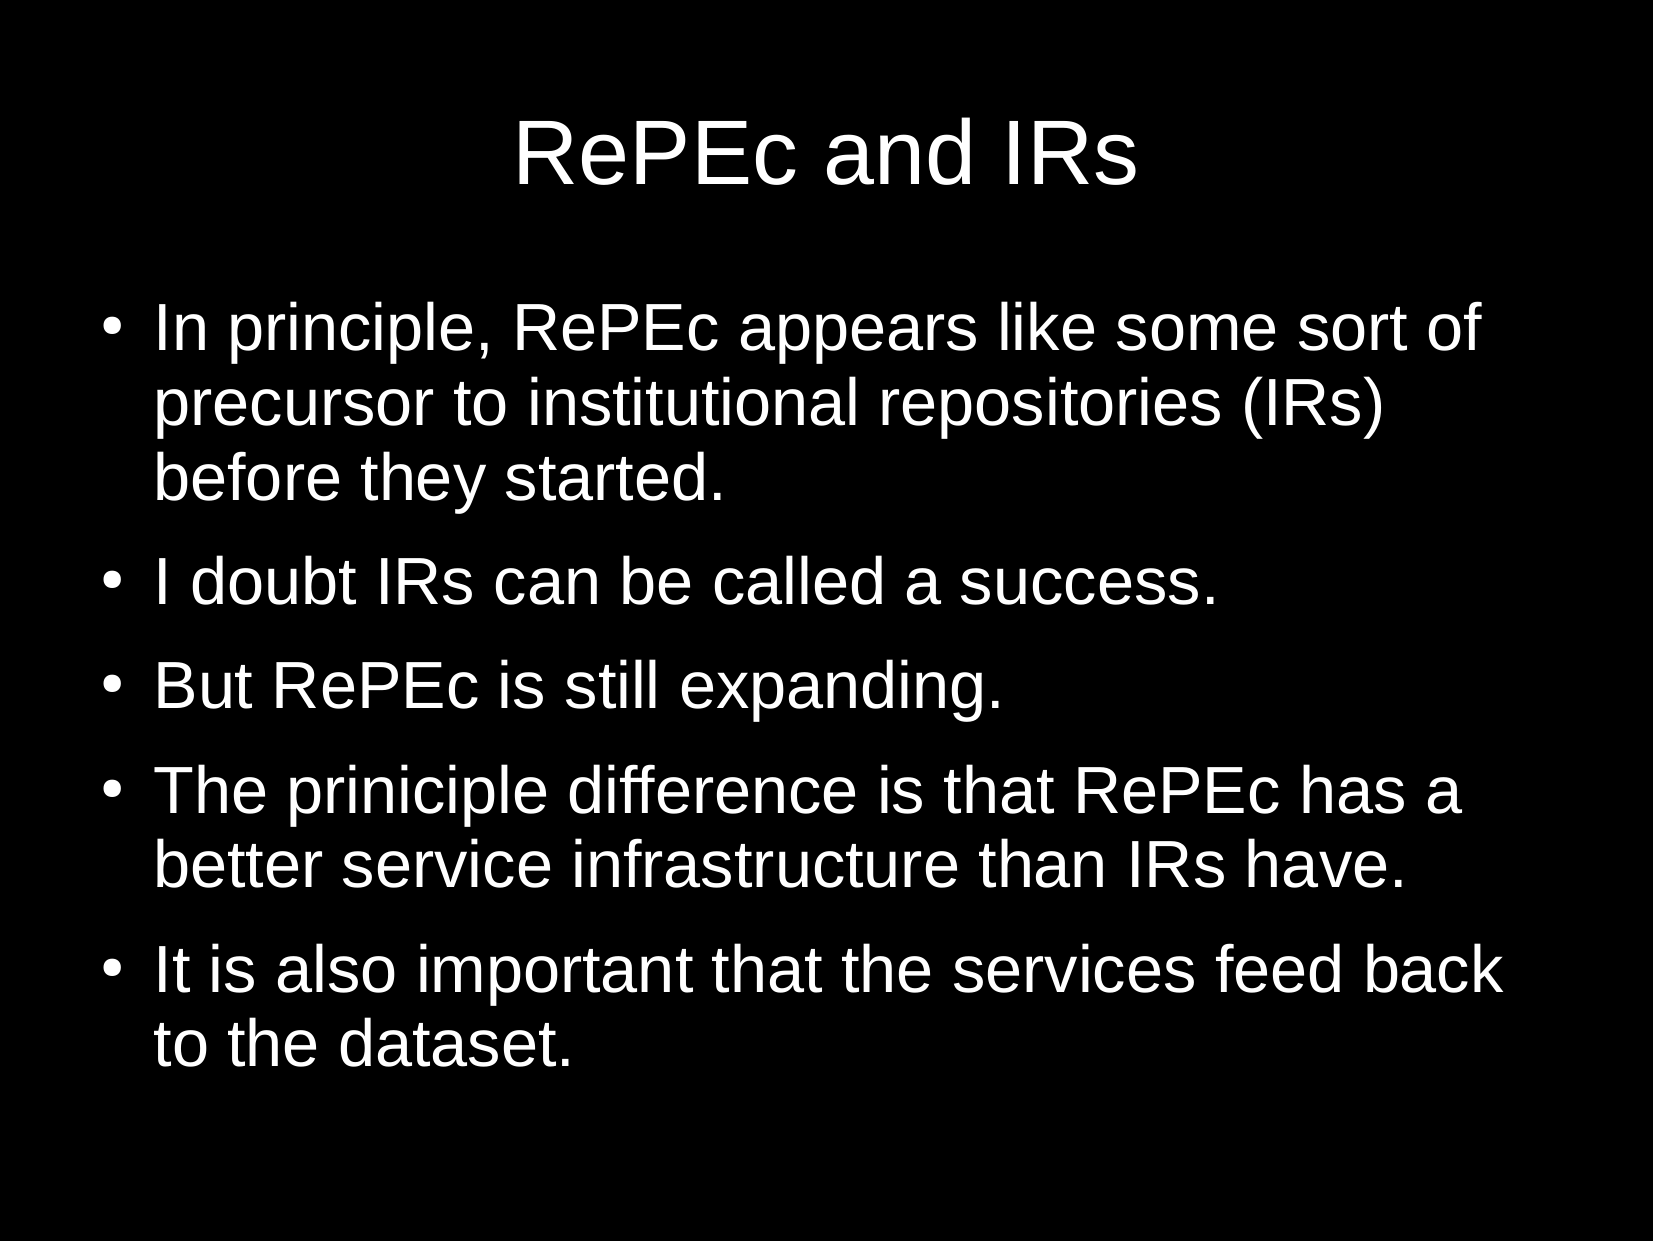

# RePEc and IRs
In principle, RePEc appears like some sort of precursor to institutional repositories (IRs) before they started.
I doubt IRs can be called a success.
But RePEc is still expanding.
The priniciple difference is that RePEc has a better service infrastructure than IRs have.
It is also important that the services feed back to the dataset.